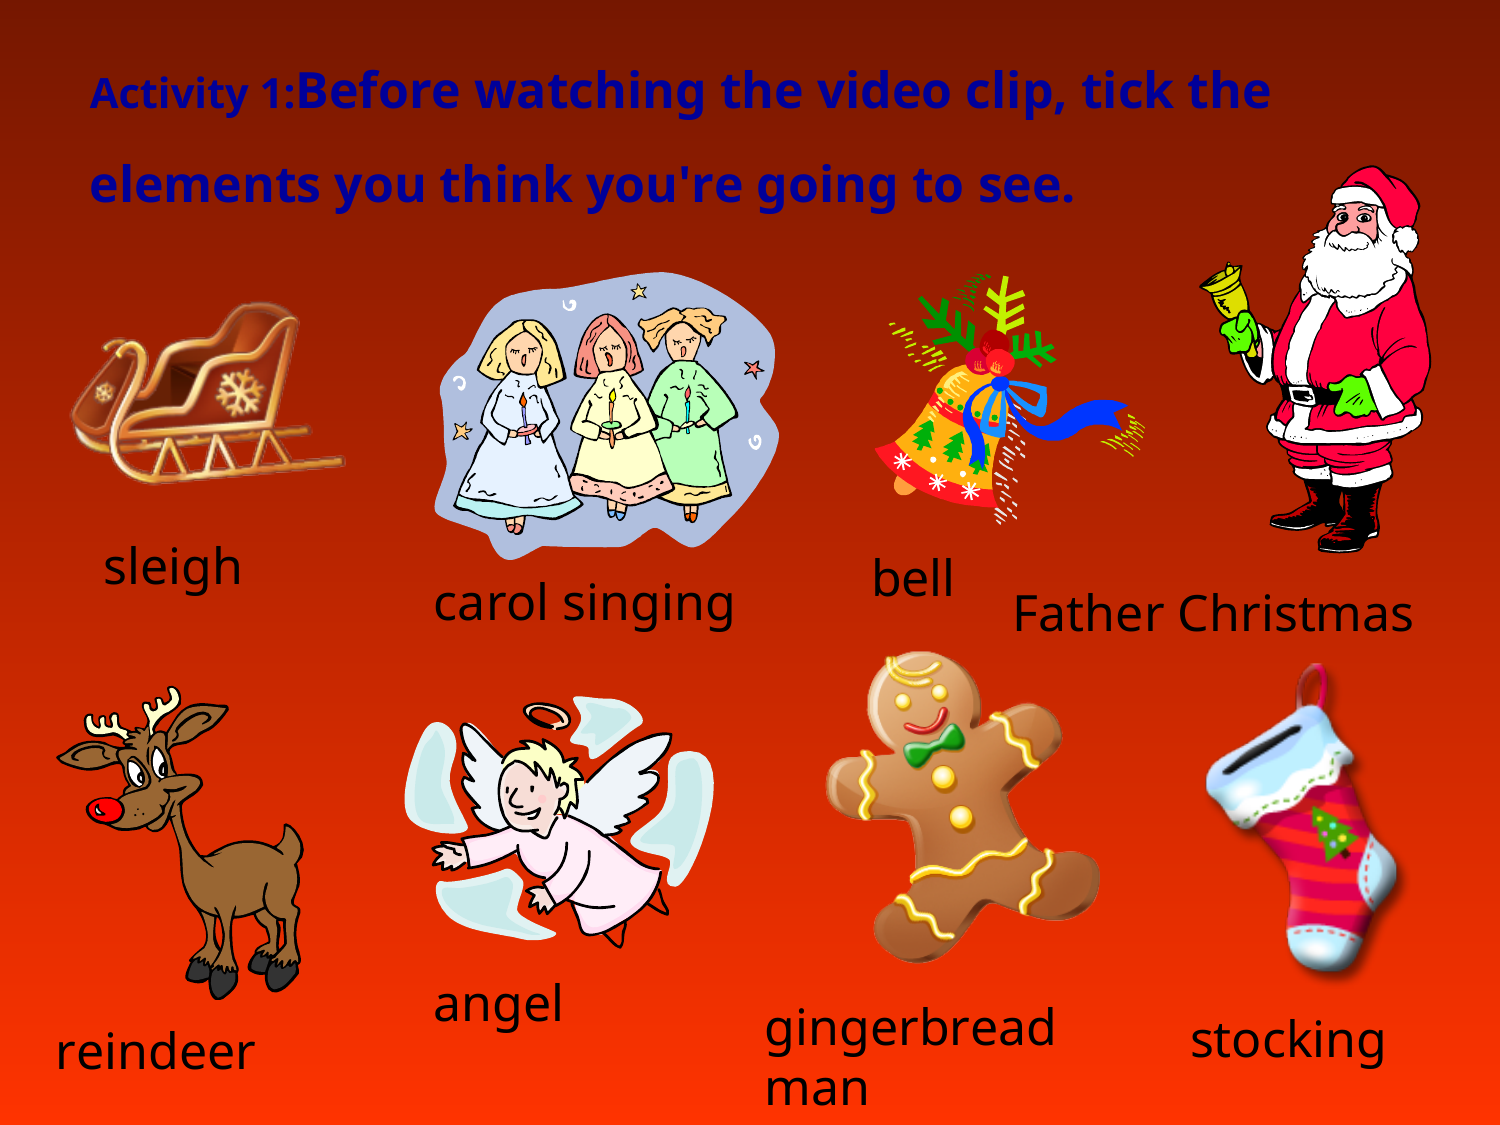

# Activity 1:Before watching the video clip, tick the elements you think you're going to see.
sleigh
bell
carol singing
Father Christmas
angel
gingerbread man
stocking
reindeer